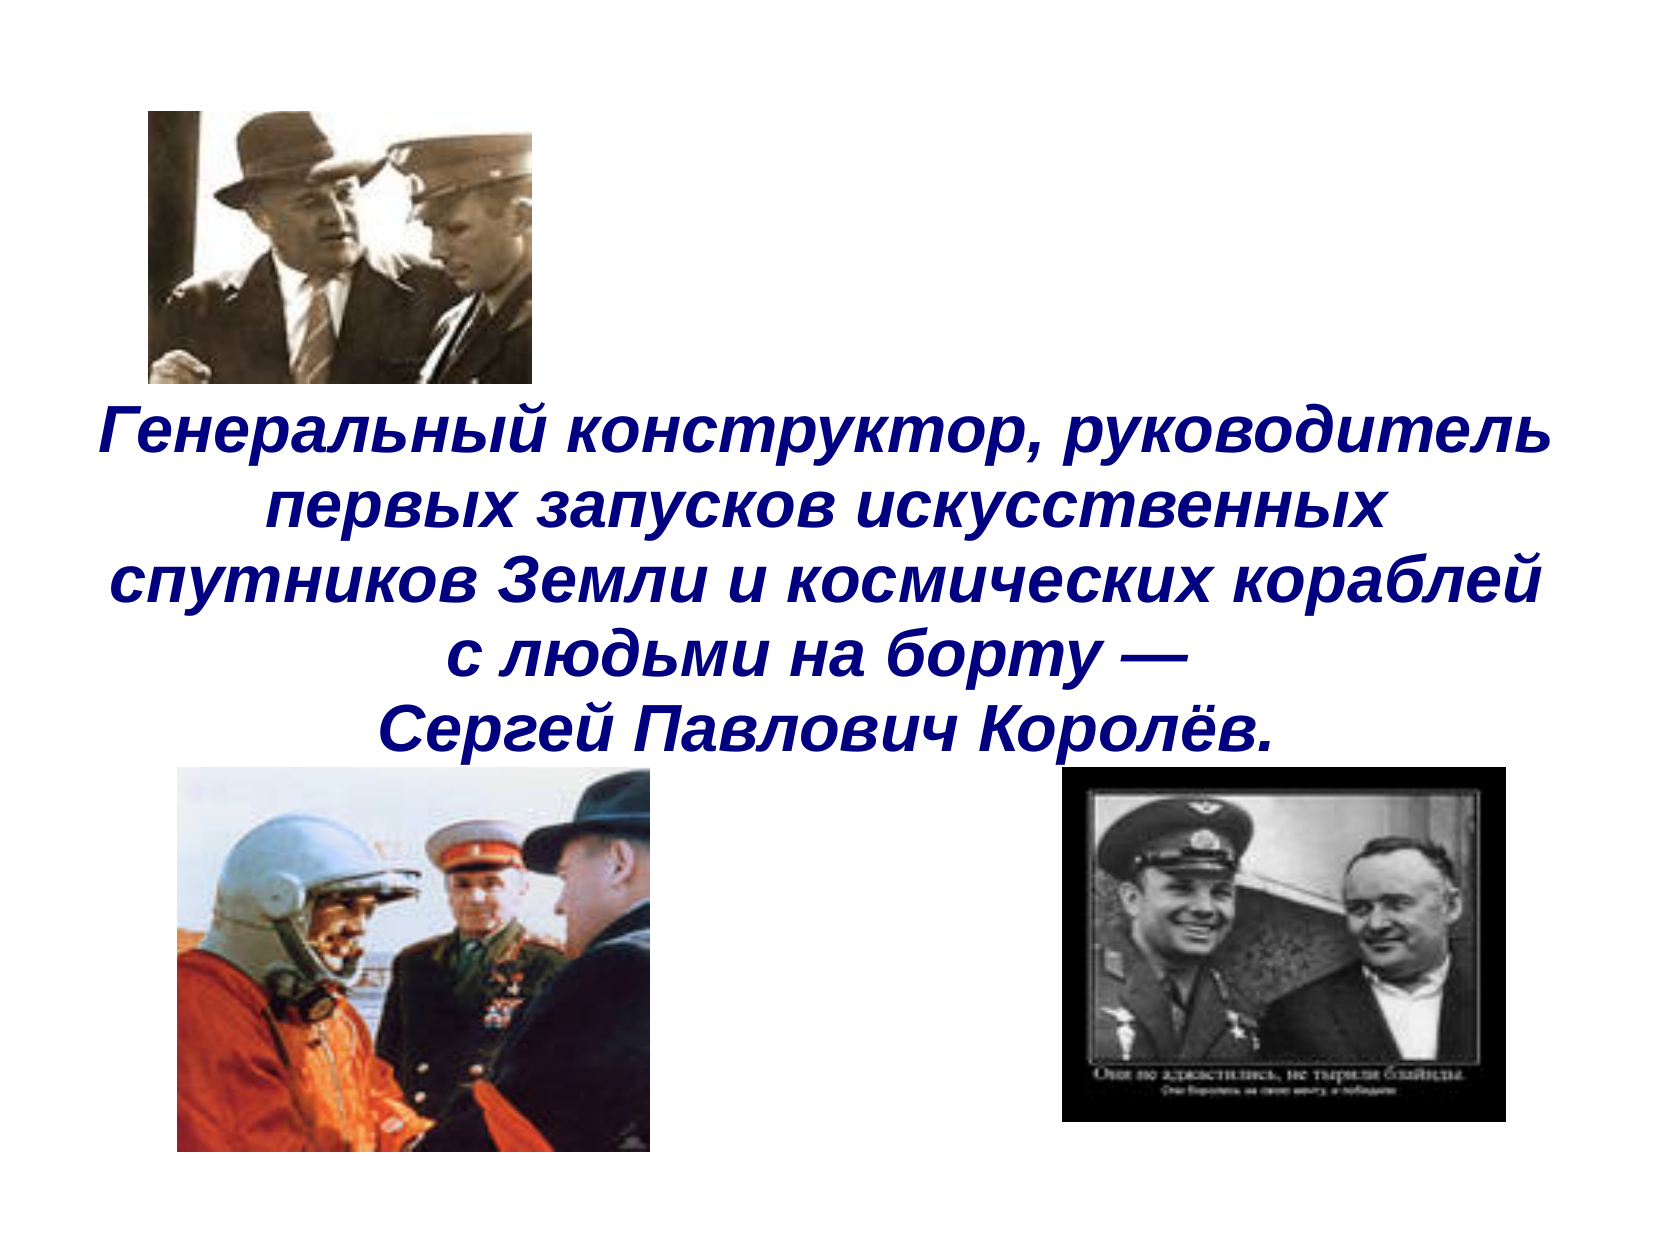

# Генеральный конструктор, руководитель первых запусков искусственных спутников Земли и космических кораблей с людьми на борту —
Сергей Павлович Королёв.